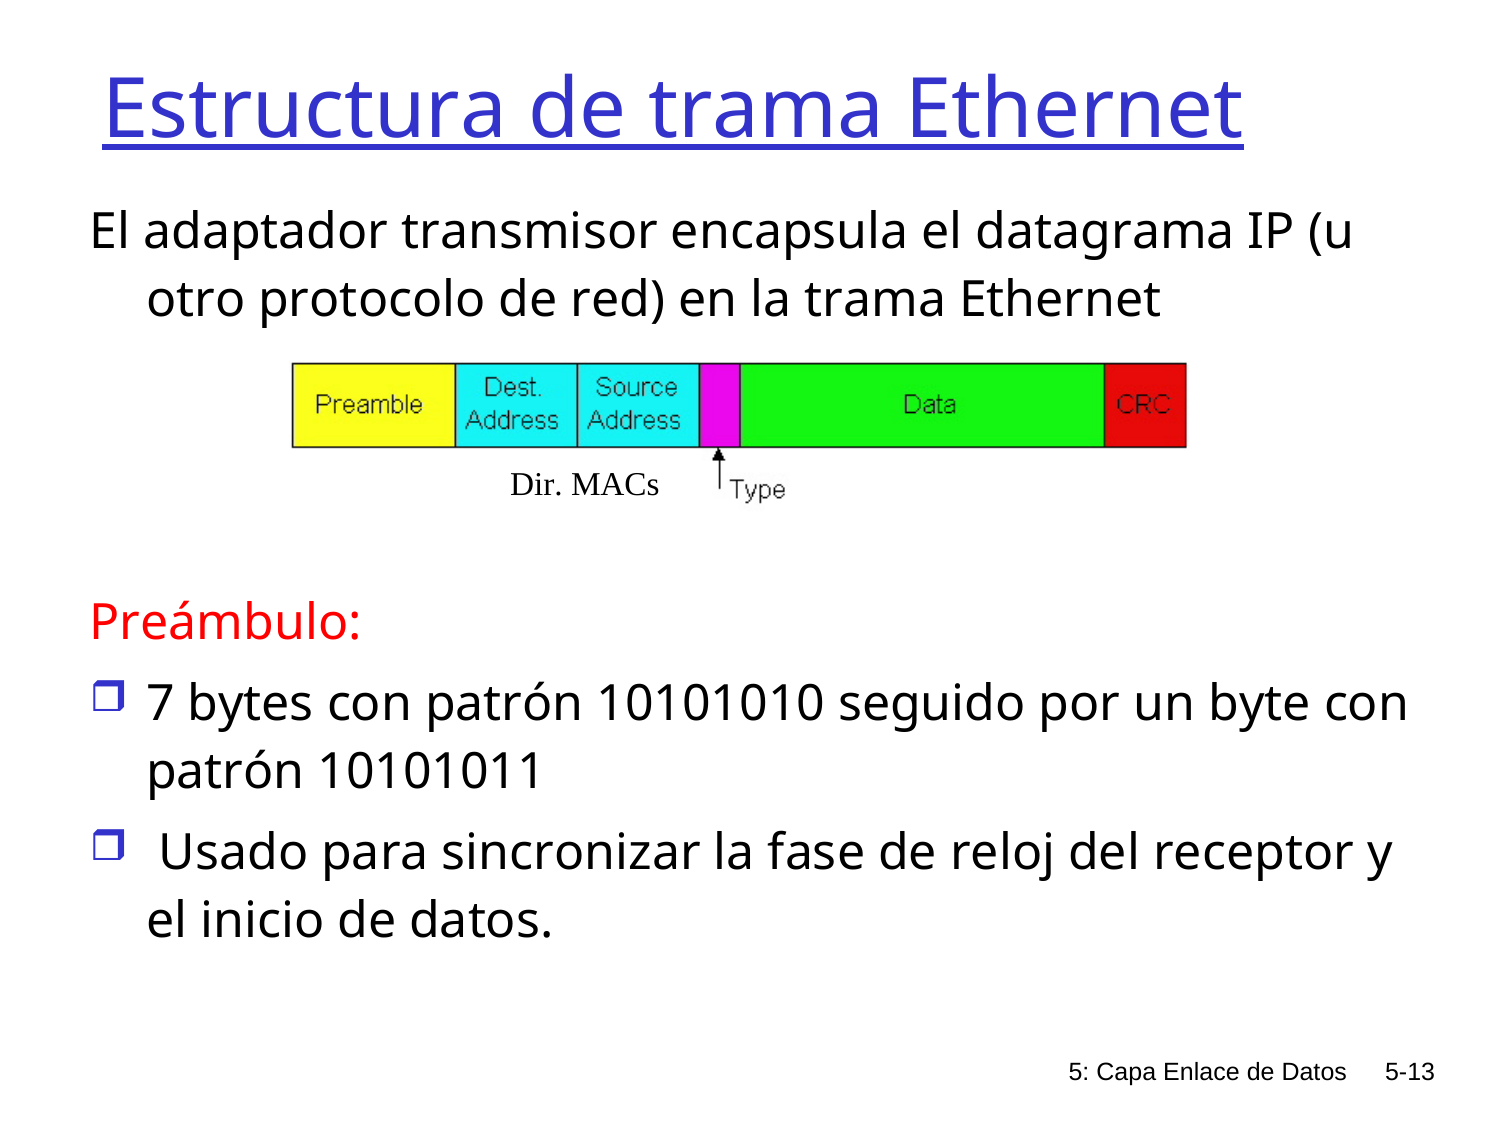

# Estructura de trama Ethernet
El adaptador transmisor encapsula el datagrama IP (u otro protocolo de red) en la trama Ethernet
Preámbulo:
7 bytes con patrón 10101010 seguido por un byte con patrón 10101011
 Usado para sincronizar la fase de reloj del receptor y el inicio de datos.
Dir. MACs
13